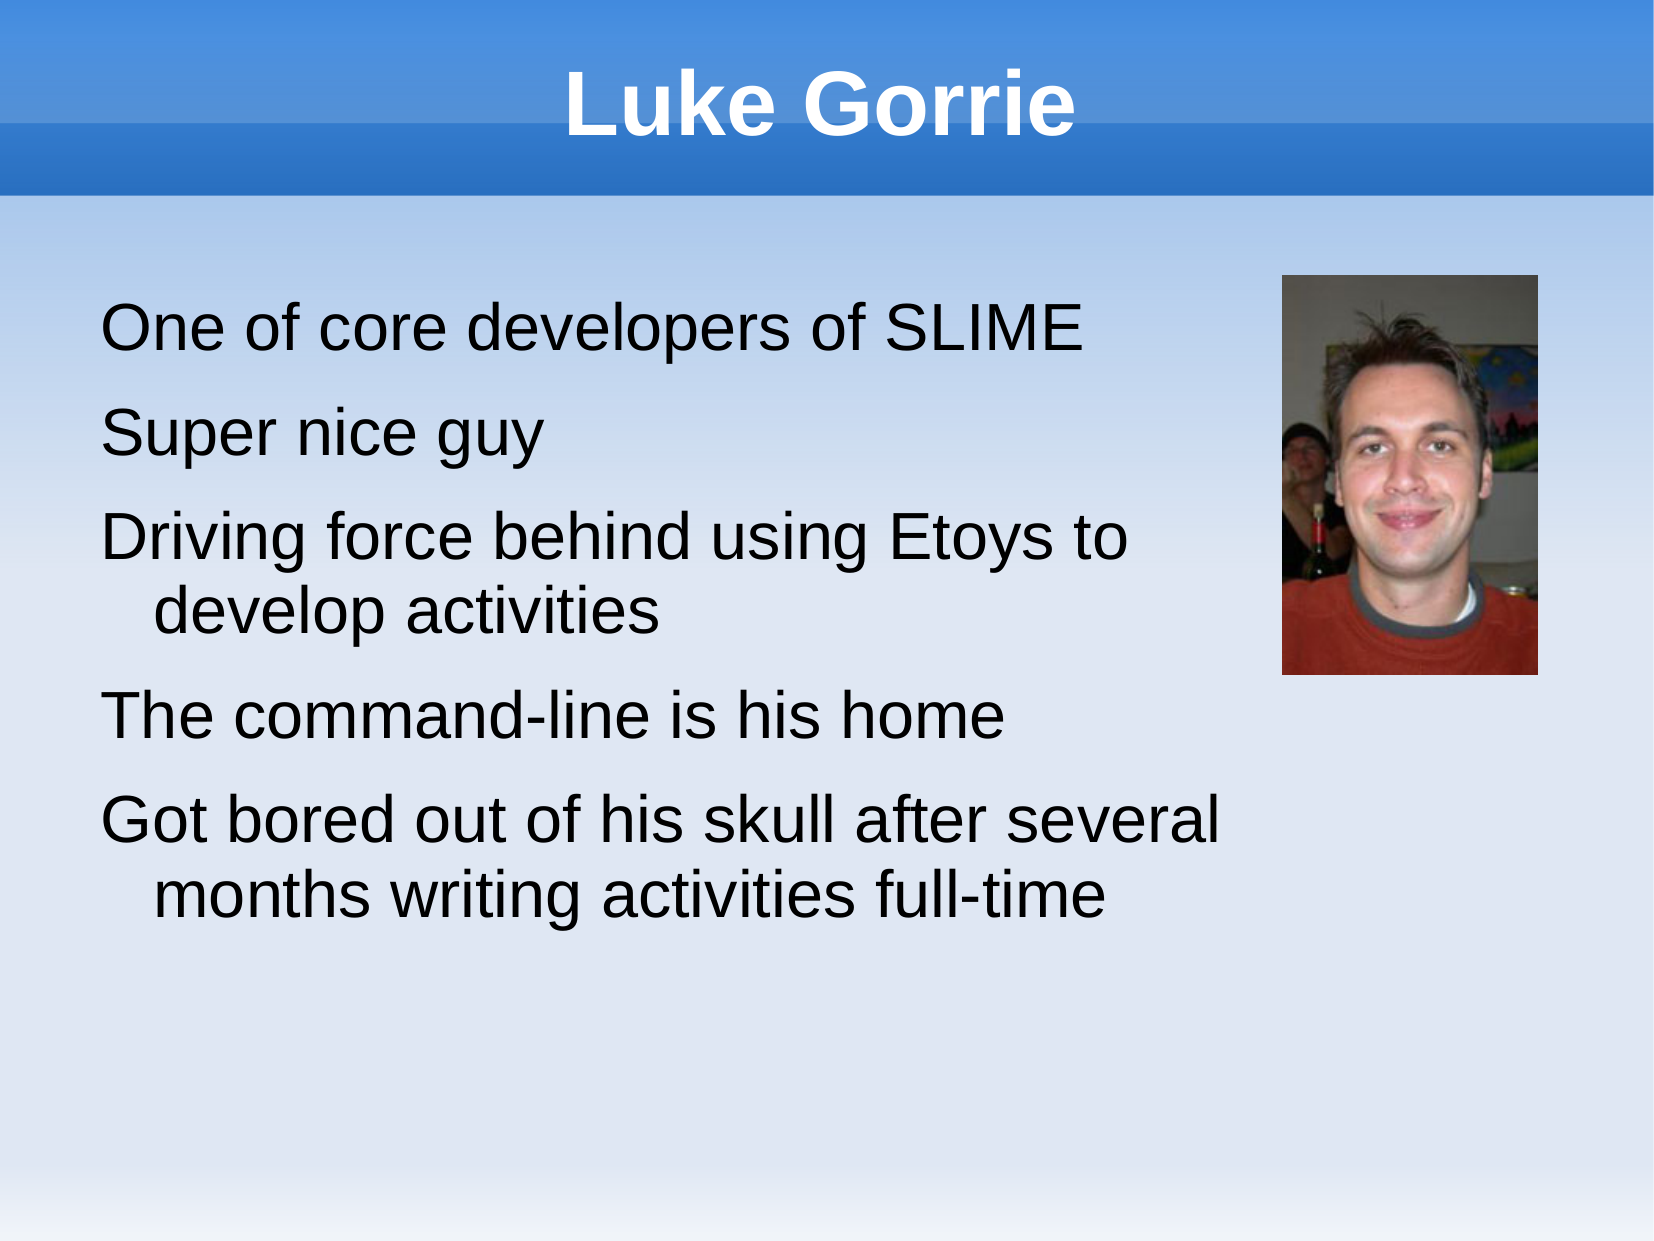

# Luke Gorrie
One of core developers of SLIME
Super nice guy
Driving force behind using Etoys to develop activities
The command-line is his home
Got bored out of his skull after several months writing activities full-time